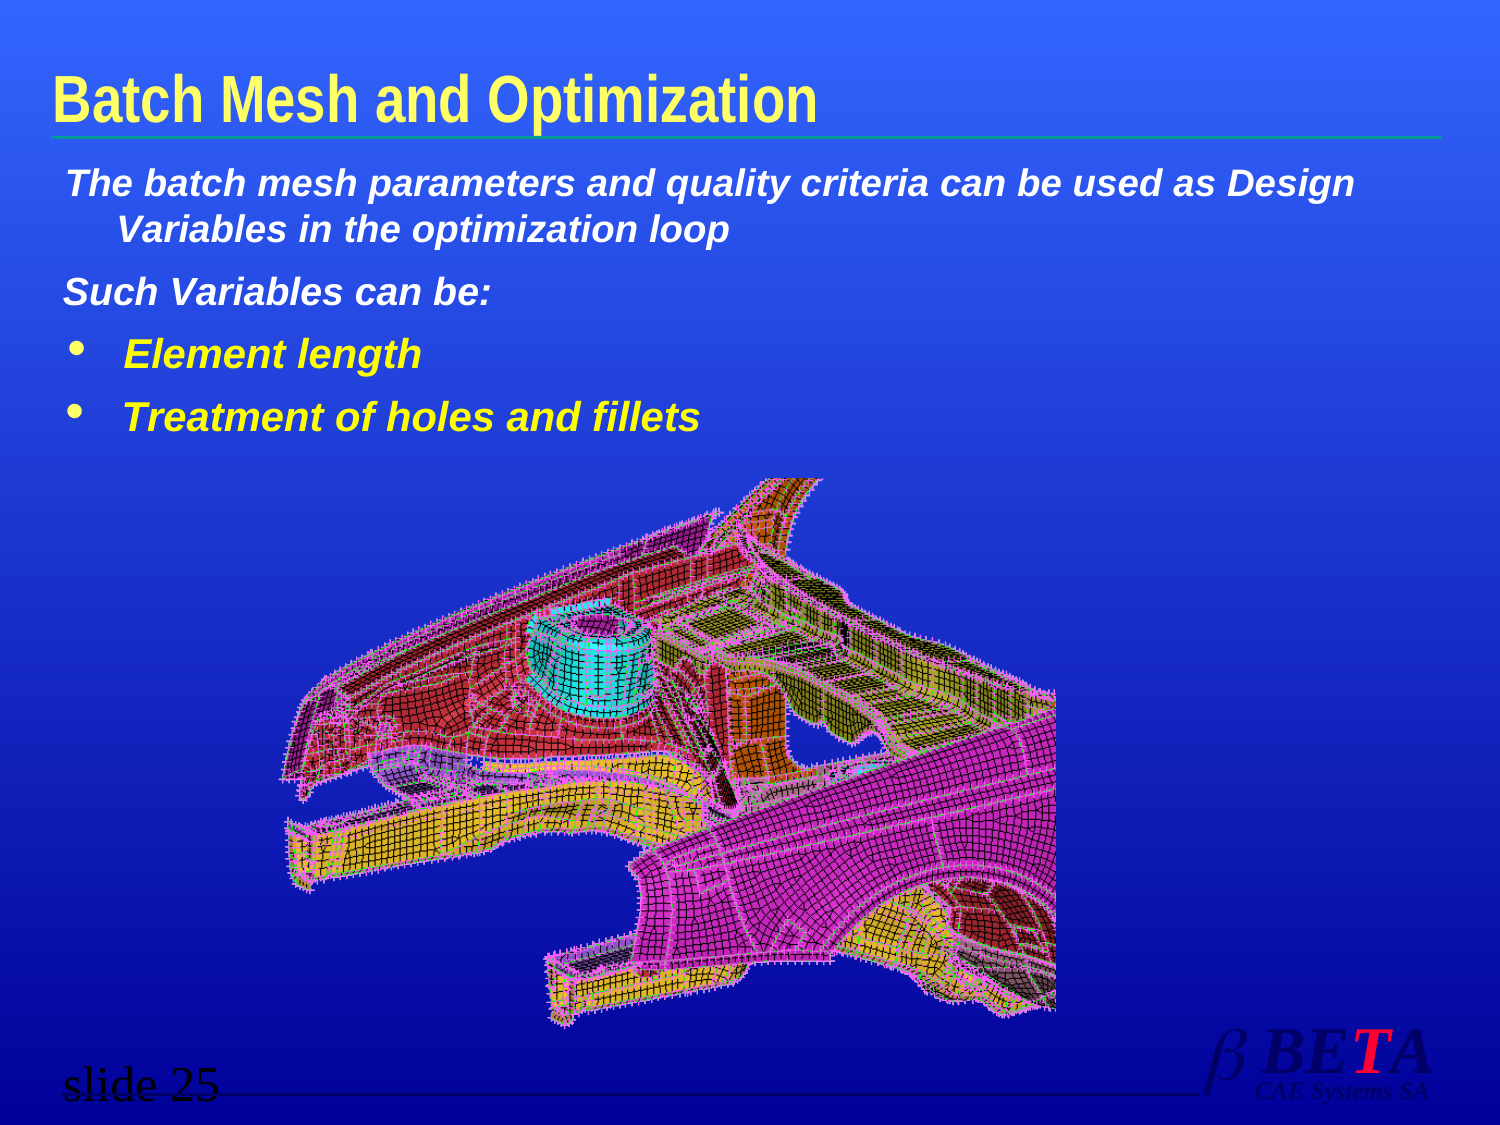

# Batch Mesh and Optimization
The batch mesh parameters and quality criteria can be used as Design Variables in the optimization loop
Such Variables can be:
Element length
Treatment of holes and fillets
25